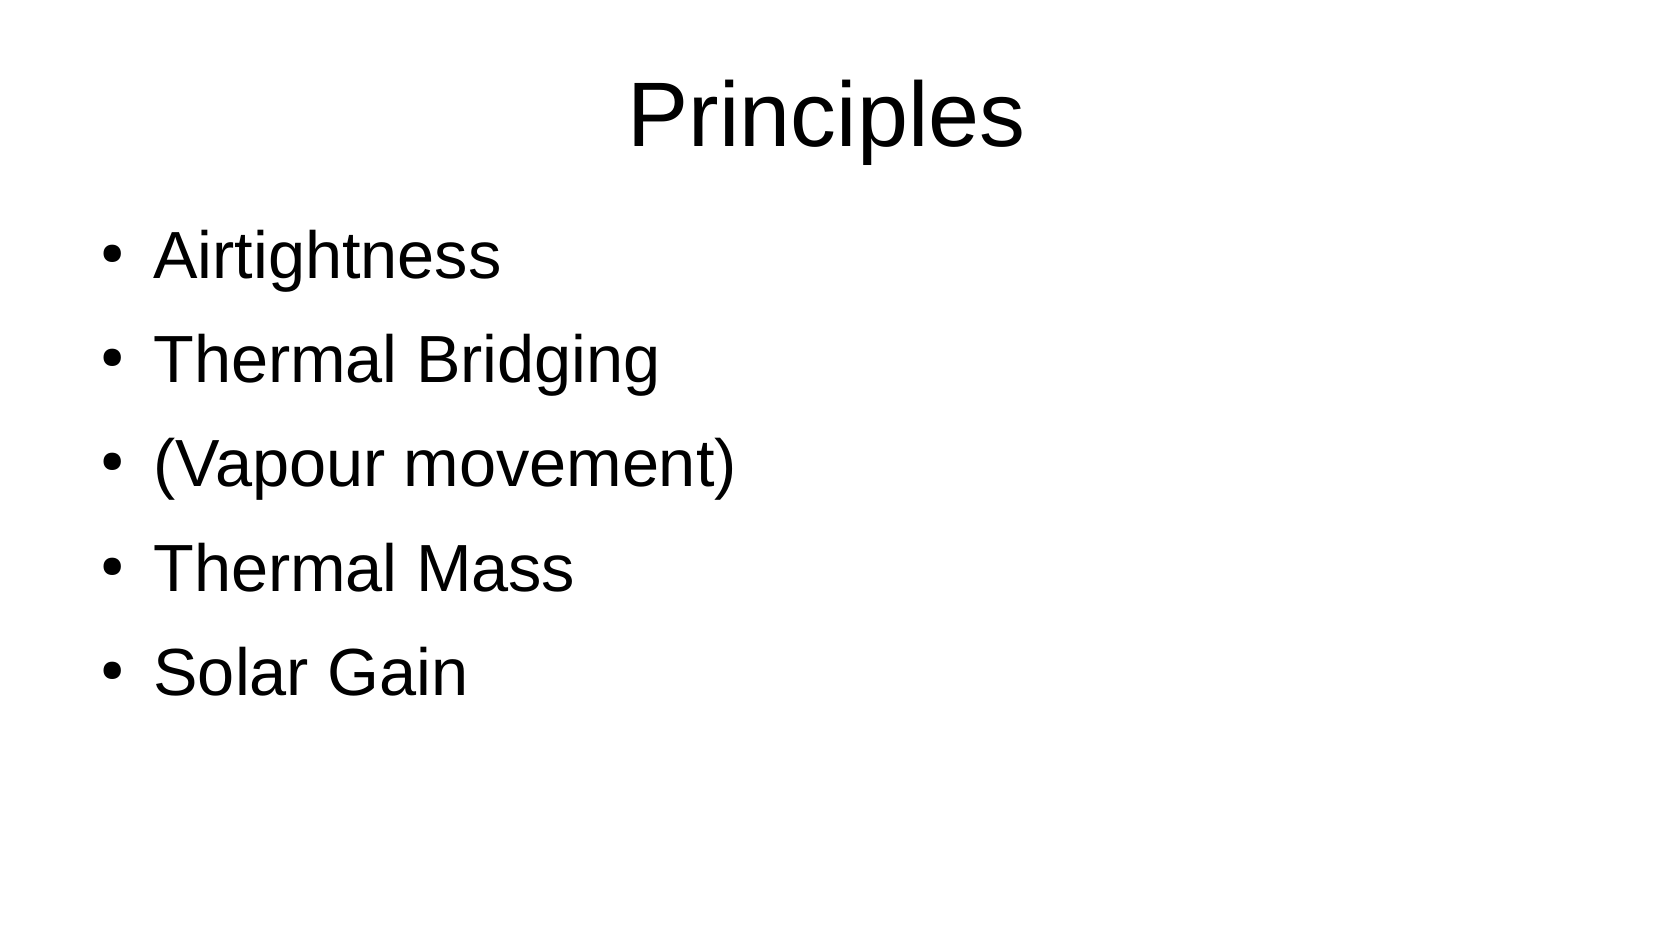

# Principles
Airtightness
Thermal Bridging
(Vapour movement)
Thermal Mass
Solar Gain